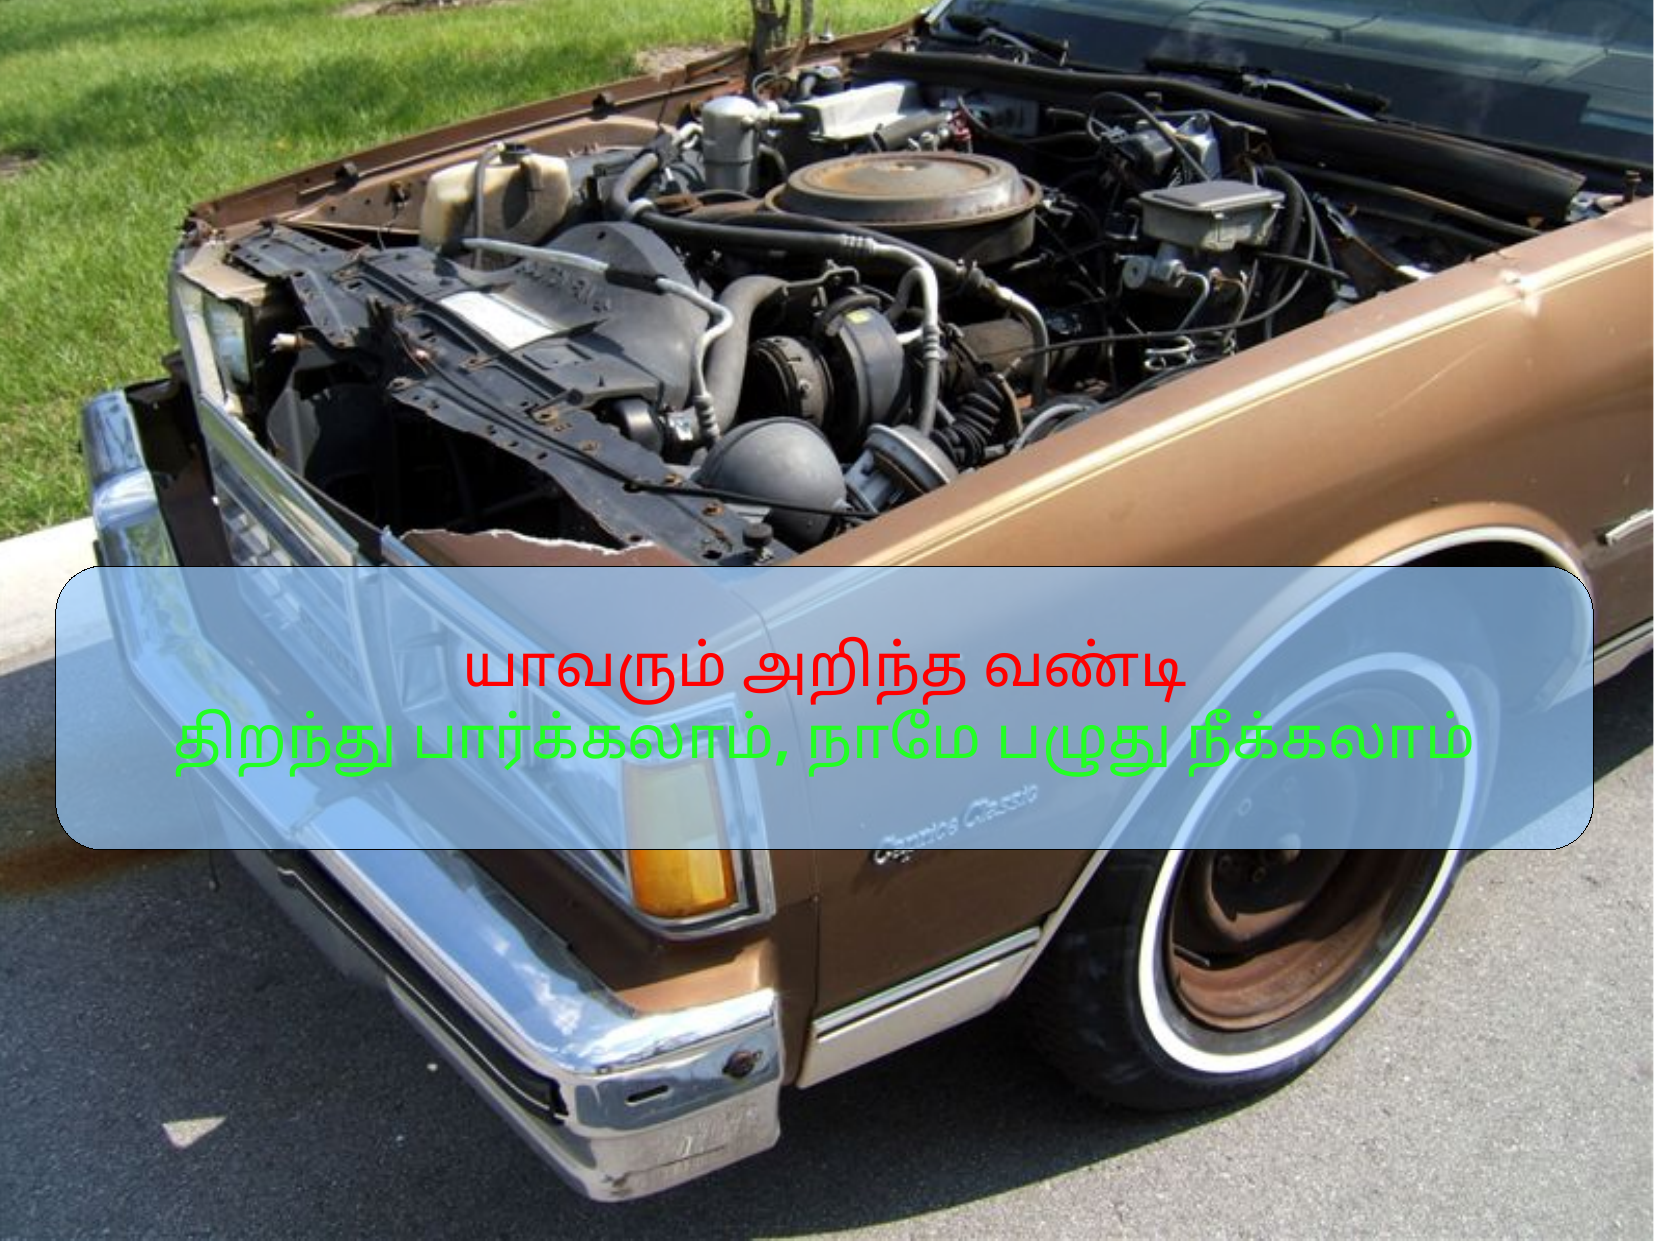

யாவரும் அறிந்த வண்டி
திறந்து பார்க்கலாம், நாமே பழுது நீக்கலாம்